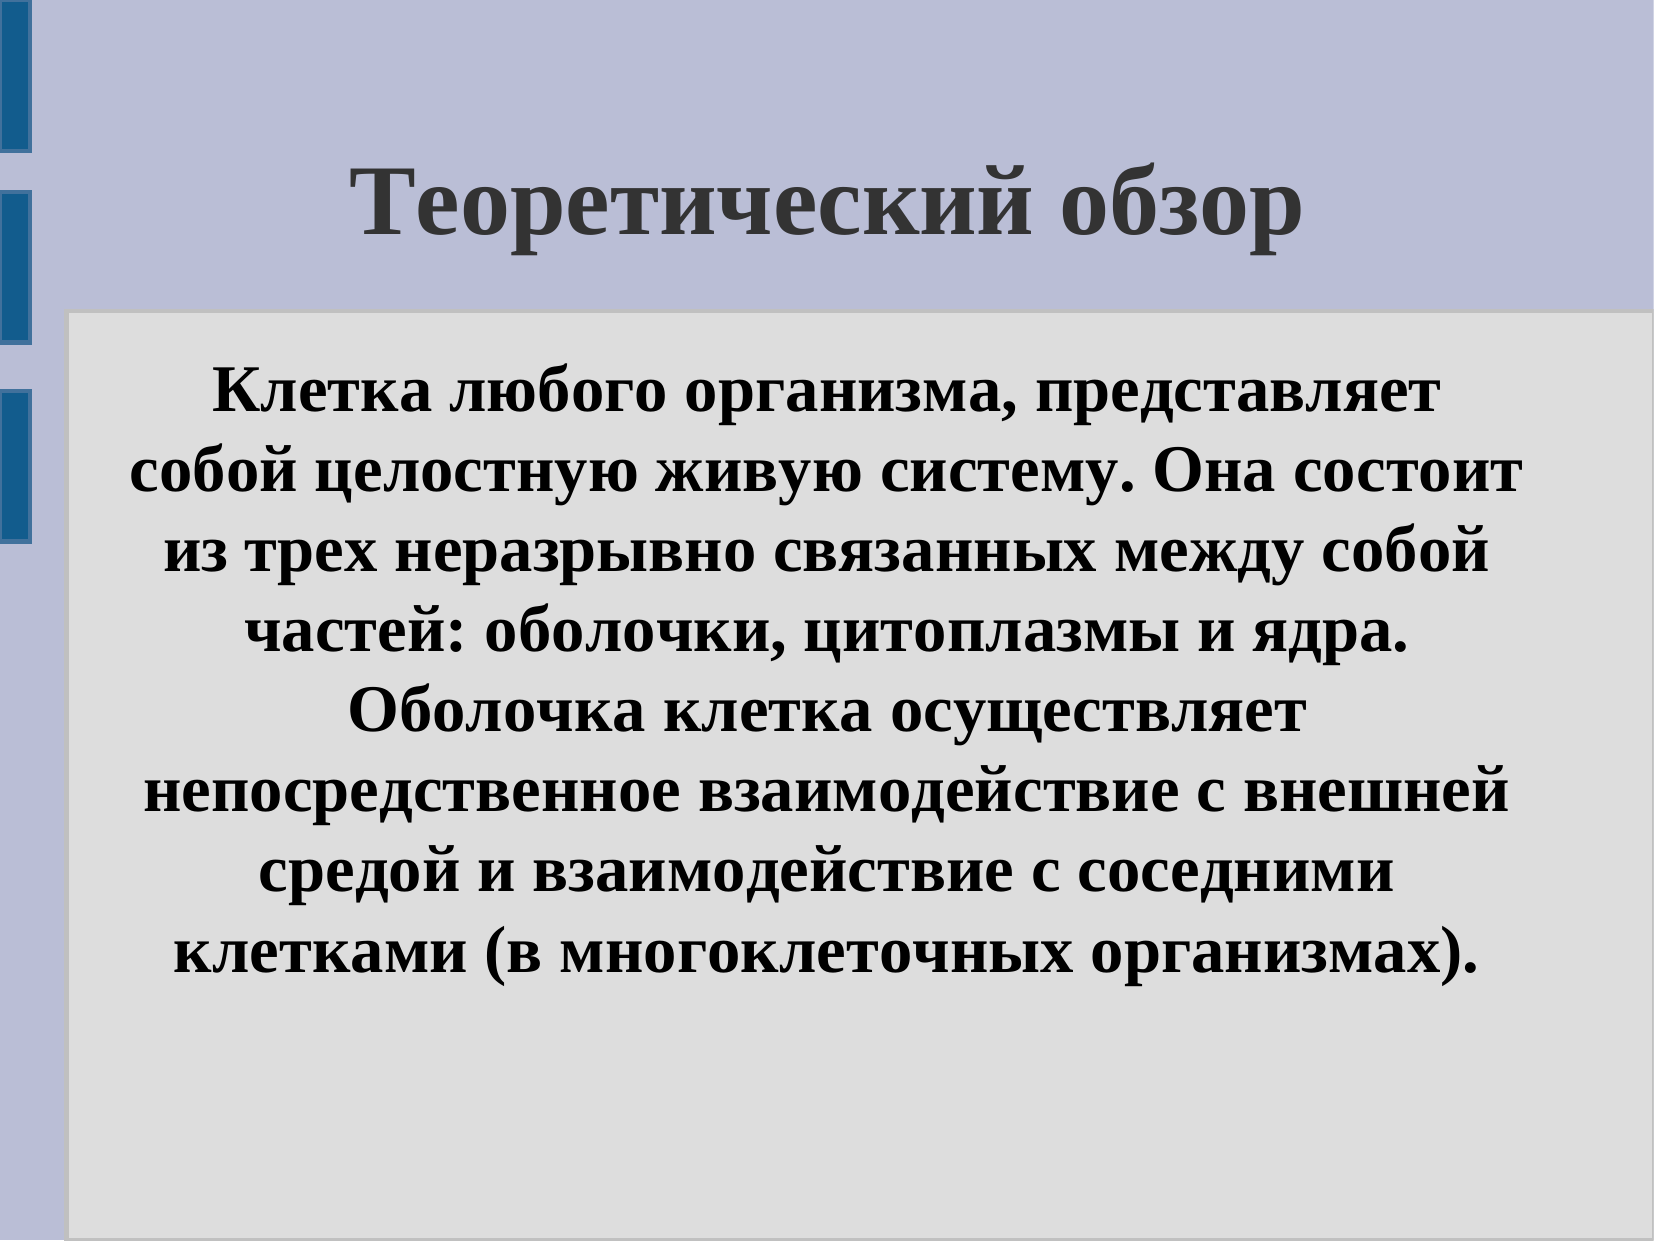

# Теоретический обзор
Клетка любого организма, представляет собой целостную живую систему. Она состоит из трех неразрывно связанных между собой частей: оболочки, цитоплазмы и ядра. Оболочка клетка осуществляет непосредственное взаимодействие с внешней средой и взаимодействие с соседними клетками (в многоклеточных организмах).